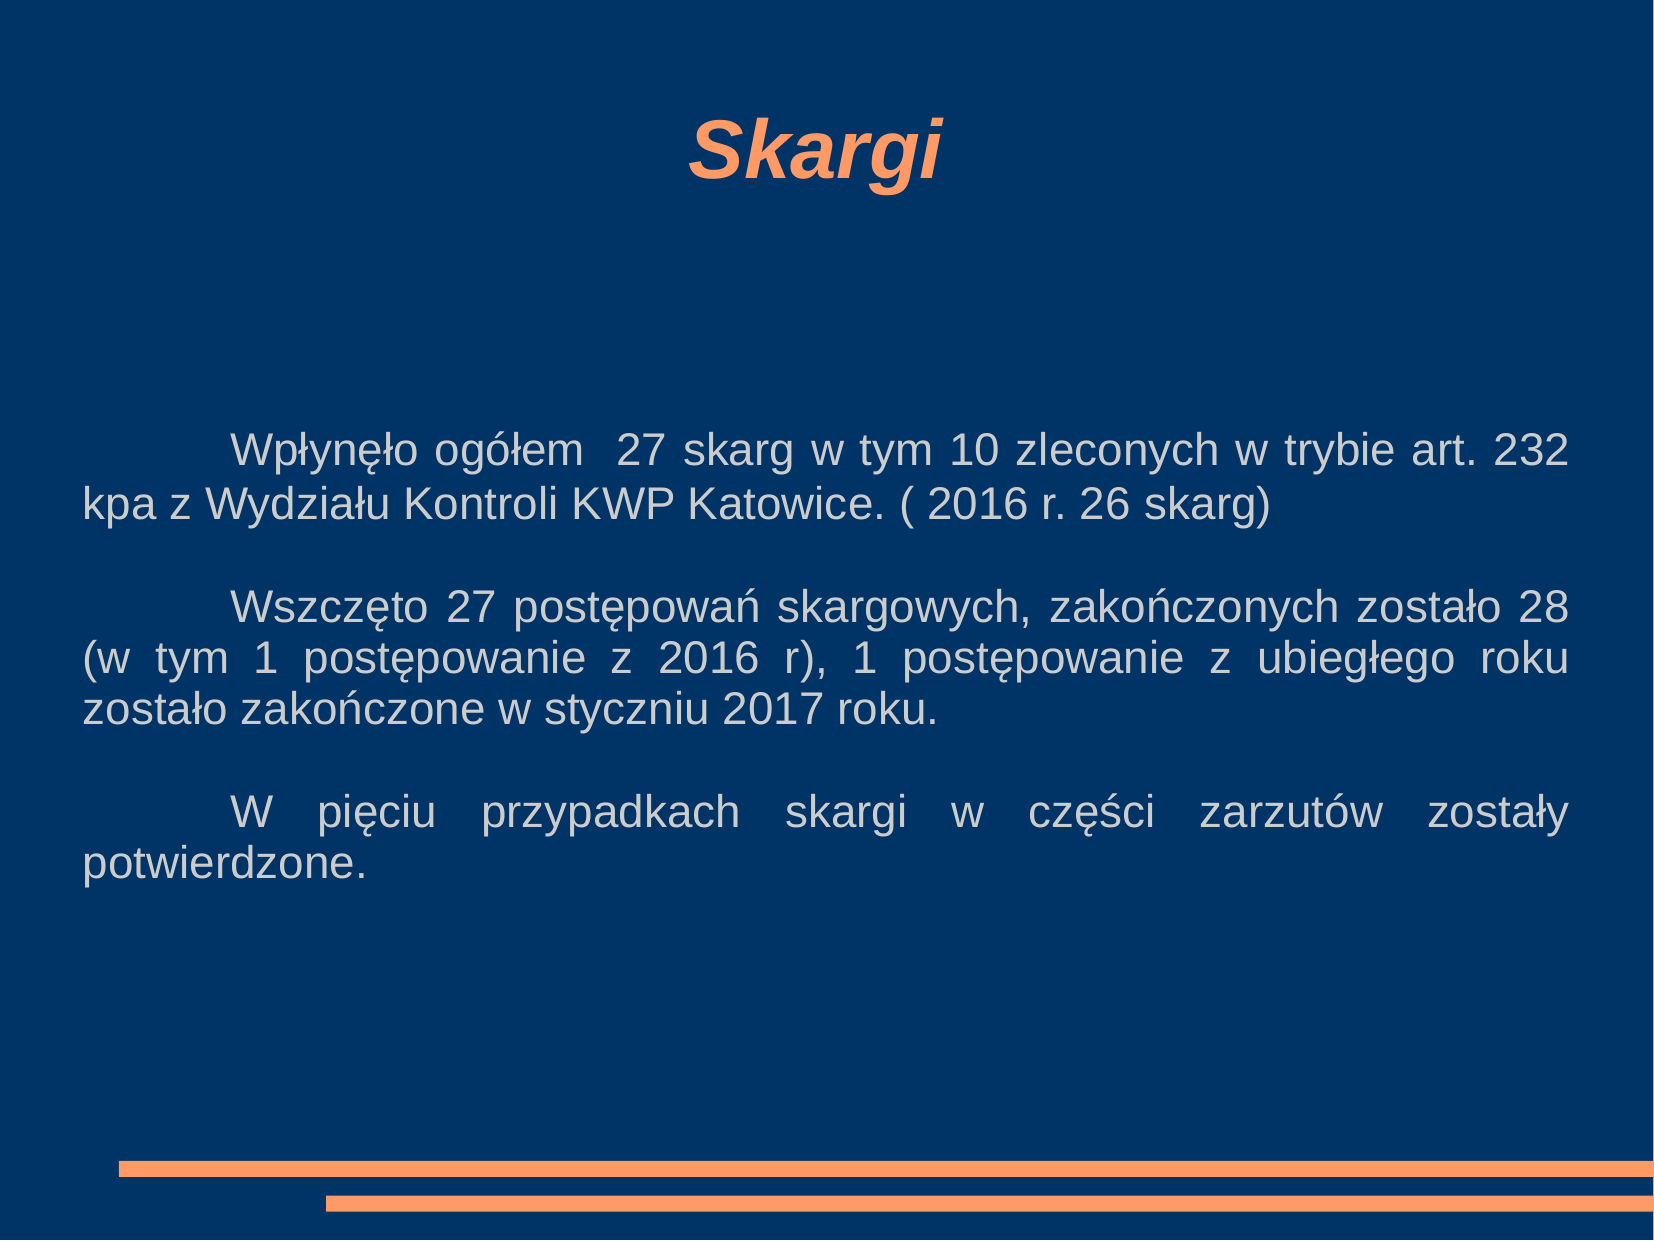

# Skargi
		Wpłynęło ogółem 27 skarg w tym 10 zleconych w trybie art. 232 kpa z Wydziału Kontroli KWP Katowice. ( 2016 r. 26 skarg)
		Wszczęto 27 postępowań skargowych, zakończonych zostało 28 (w tym 1 postępowanie z 2016 r), 1 postępowanie z ubiegłego roku zostało zakończone w styczniu 2017 roku.
		W pięciu przypadkach skargi w części zarzutów zostały potwierdzone.